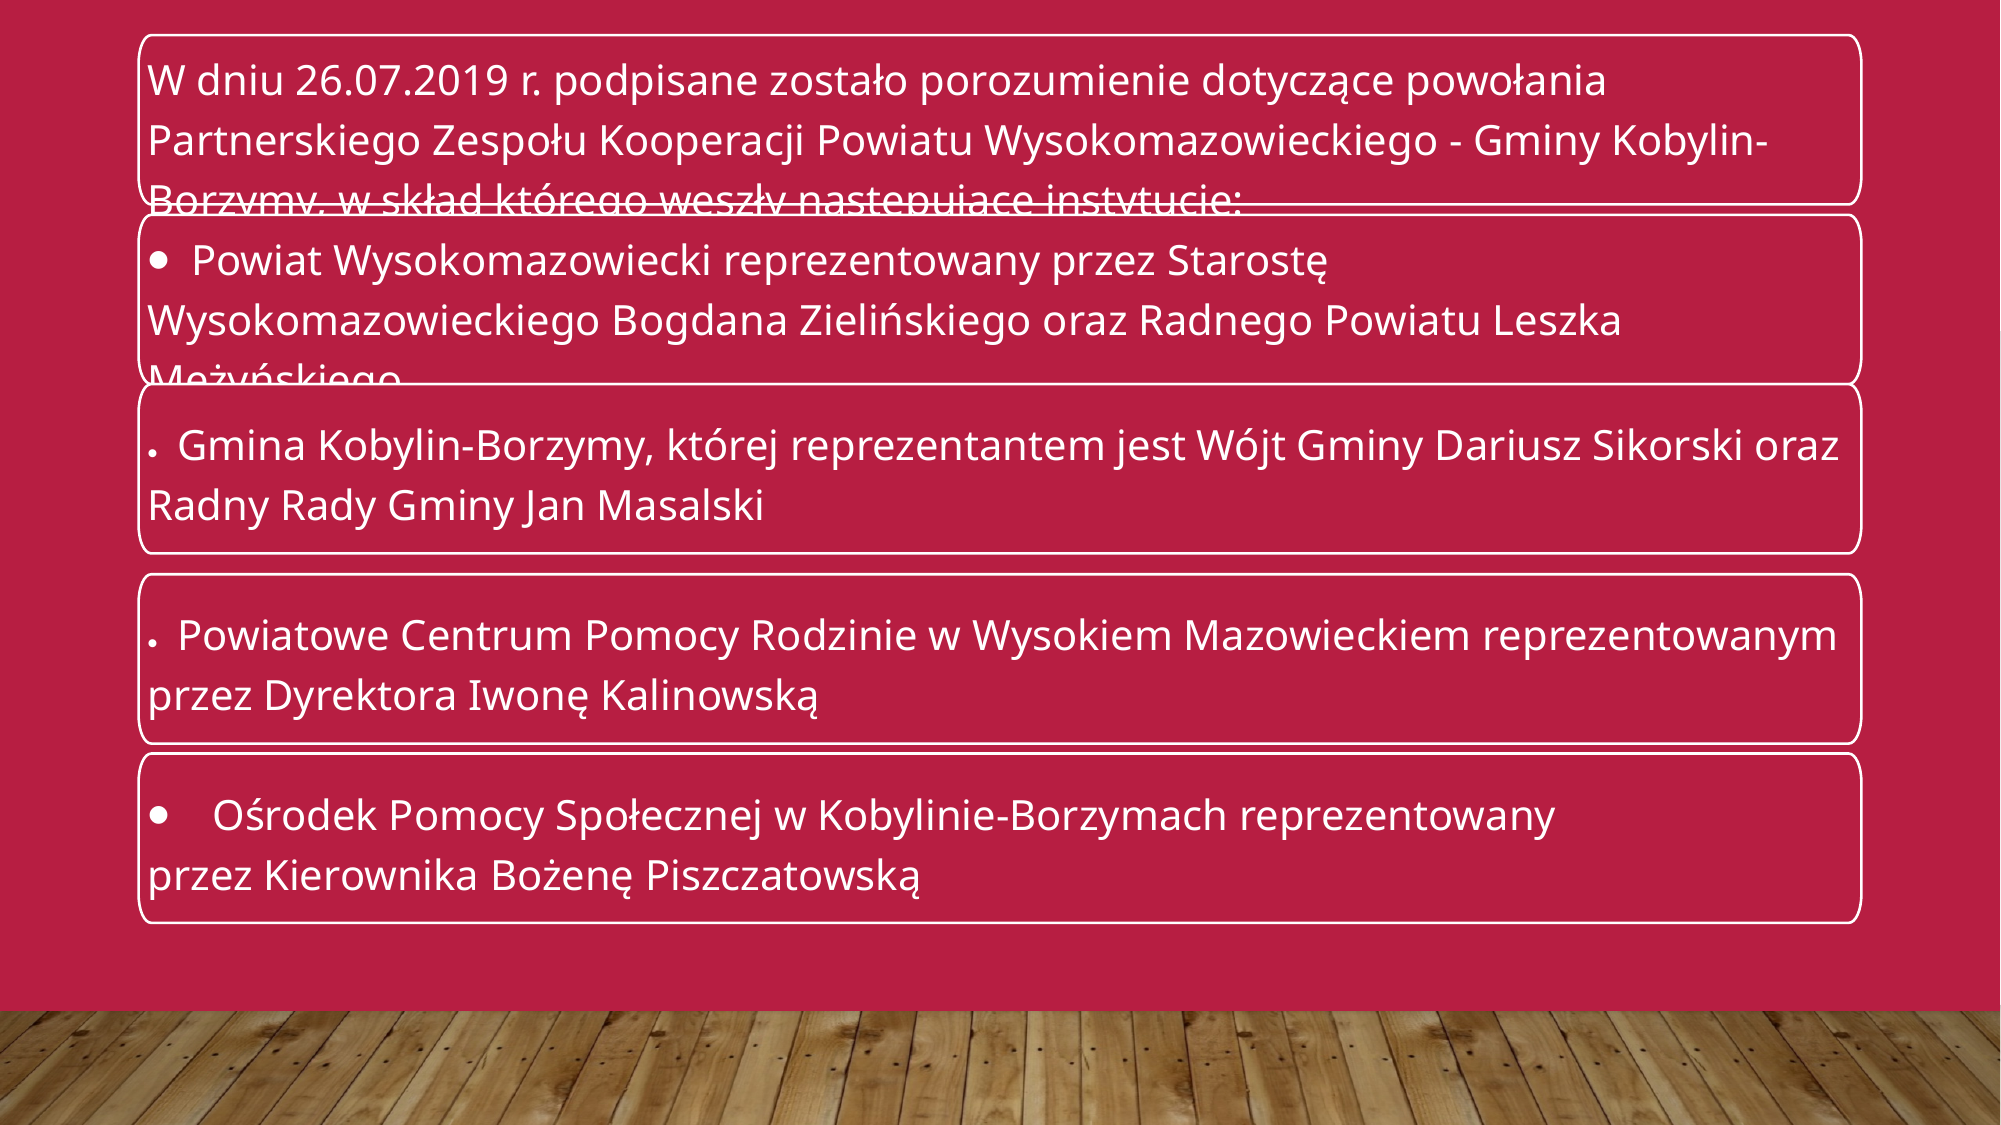

W dniu 26.07.2019 r. podpisane zostało porozumienie dotyczące powołania Partnerskiego Zespołu Kooperacji Powiatu Wysokomazowieckiego - Gminy Kobylin-Borzymy, w skład którego weszły następujące instytucje:
⦁  Powiat Wysokomazowiecki reprezentowany przez Starostę Wysokomazowieckiego Bogdana Zielińskiego oraz Radnego Powiatu Leszka Mężyńskiego
⦁    Gmina Kobylin-Borzymy, której reprezentantem jest Wójt Gminy Dariusz Sikorski oraz Radny Rady Gminy Jan Masalski
⦁    Powiatowe Centrum Pomocy Rodzinie w Wysokiem Mazowieckiem reprezentowanym przez Dyrektora Iwonę Kalinowską
⦁    Ośrodek Pomocy Społecznej w Kobylinie-Borzymach reprezentowany przez Kierownika Bożenę Piszczatowską